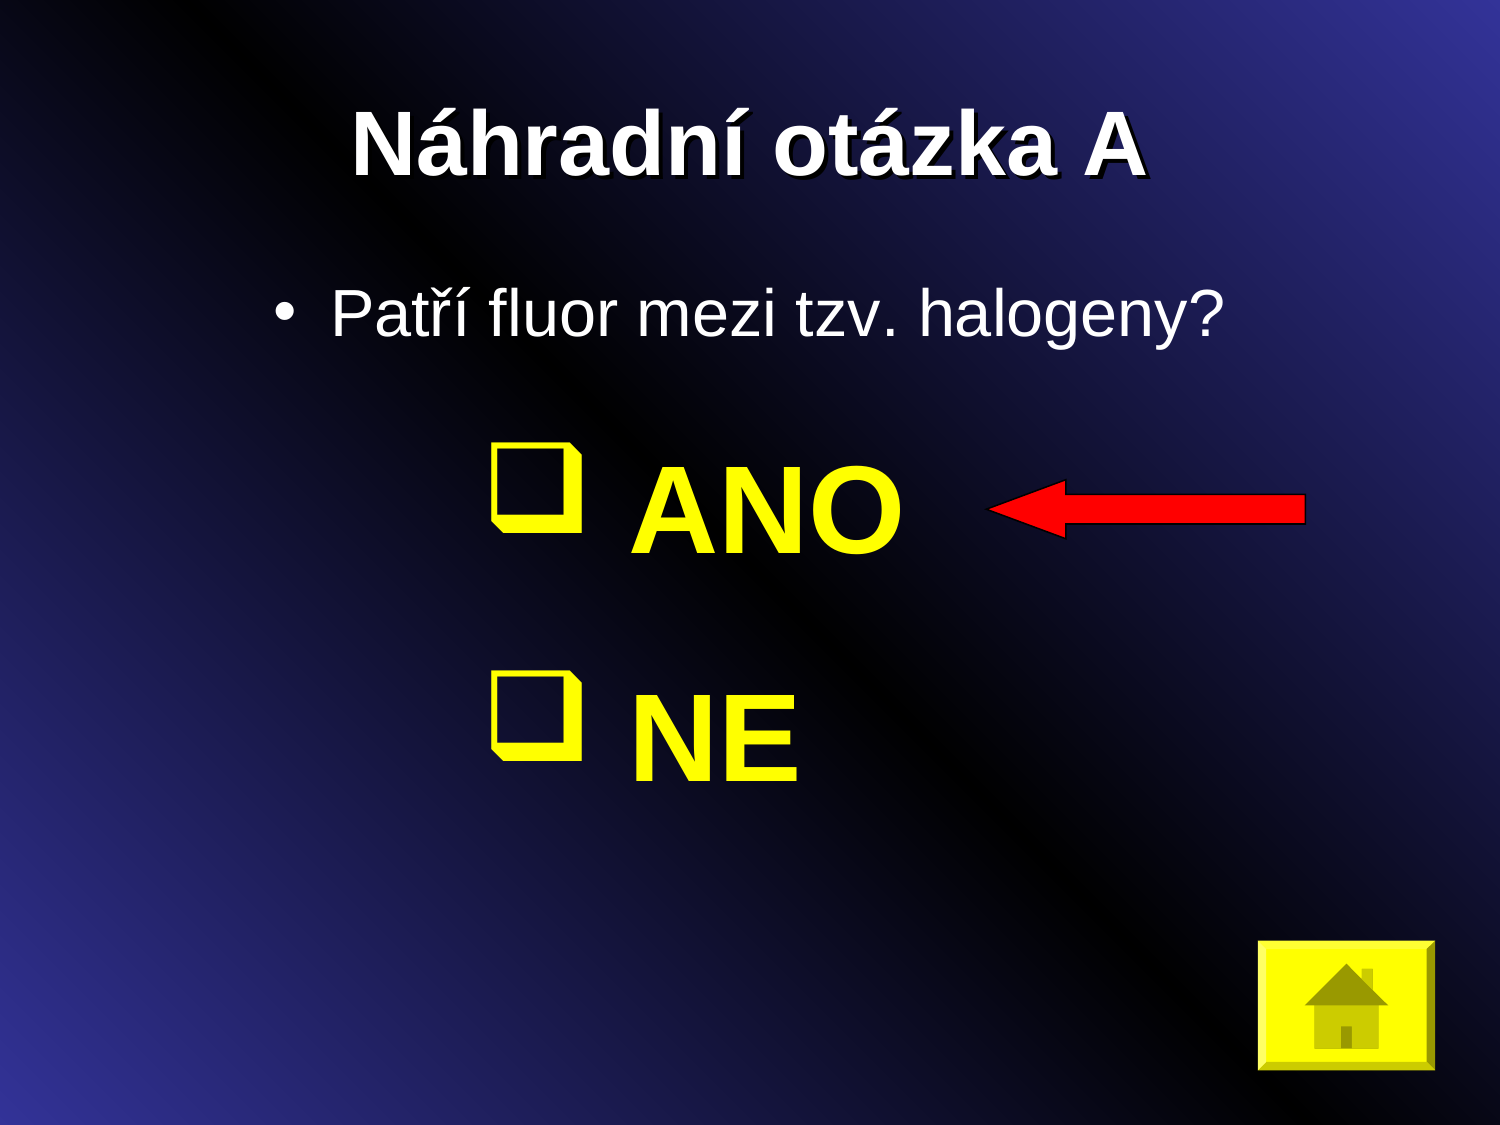

# Náhradní otázka A
Patří fluor mezi tzv. halogeny?
 ANO
 NE